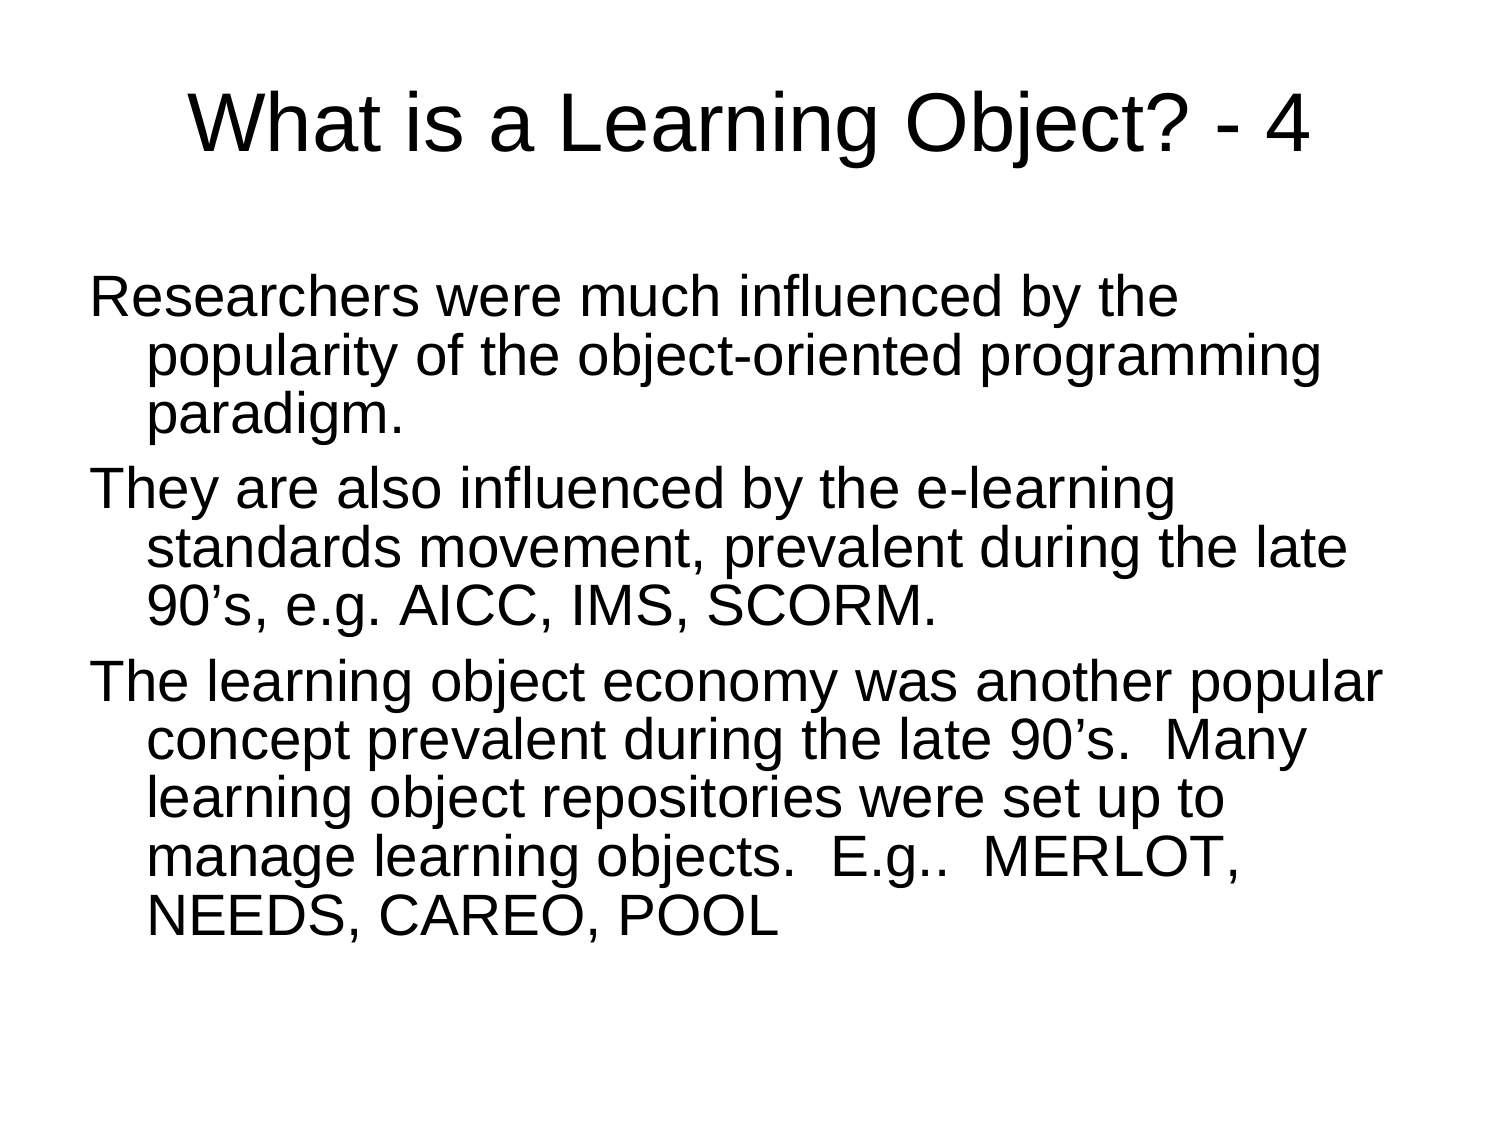

# What is a Learning Object? - 4
Researchers were much influenced by the popularity of the object-oriented programming paradigm.
They are also influenced by the e-learning standards movement, prevalent during the late 90’s, e.g. AICC, IMS, SCORM.
The learning object economy was another popular concept prevalent during the late 90’s. Many learning object repositories were set up to manage learning objects. E.g.. MERLOT, NEEDS, CAREO, POOL